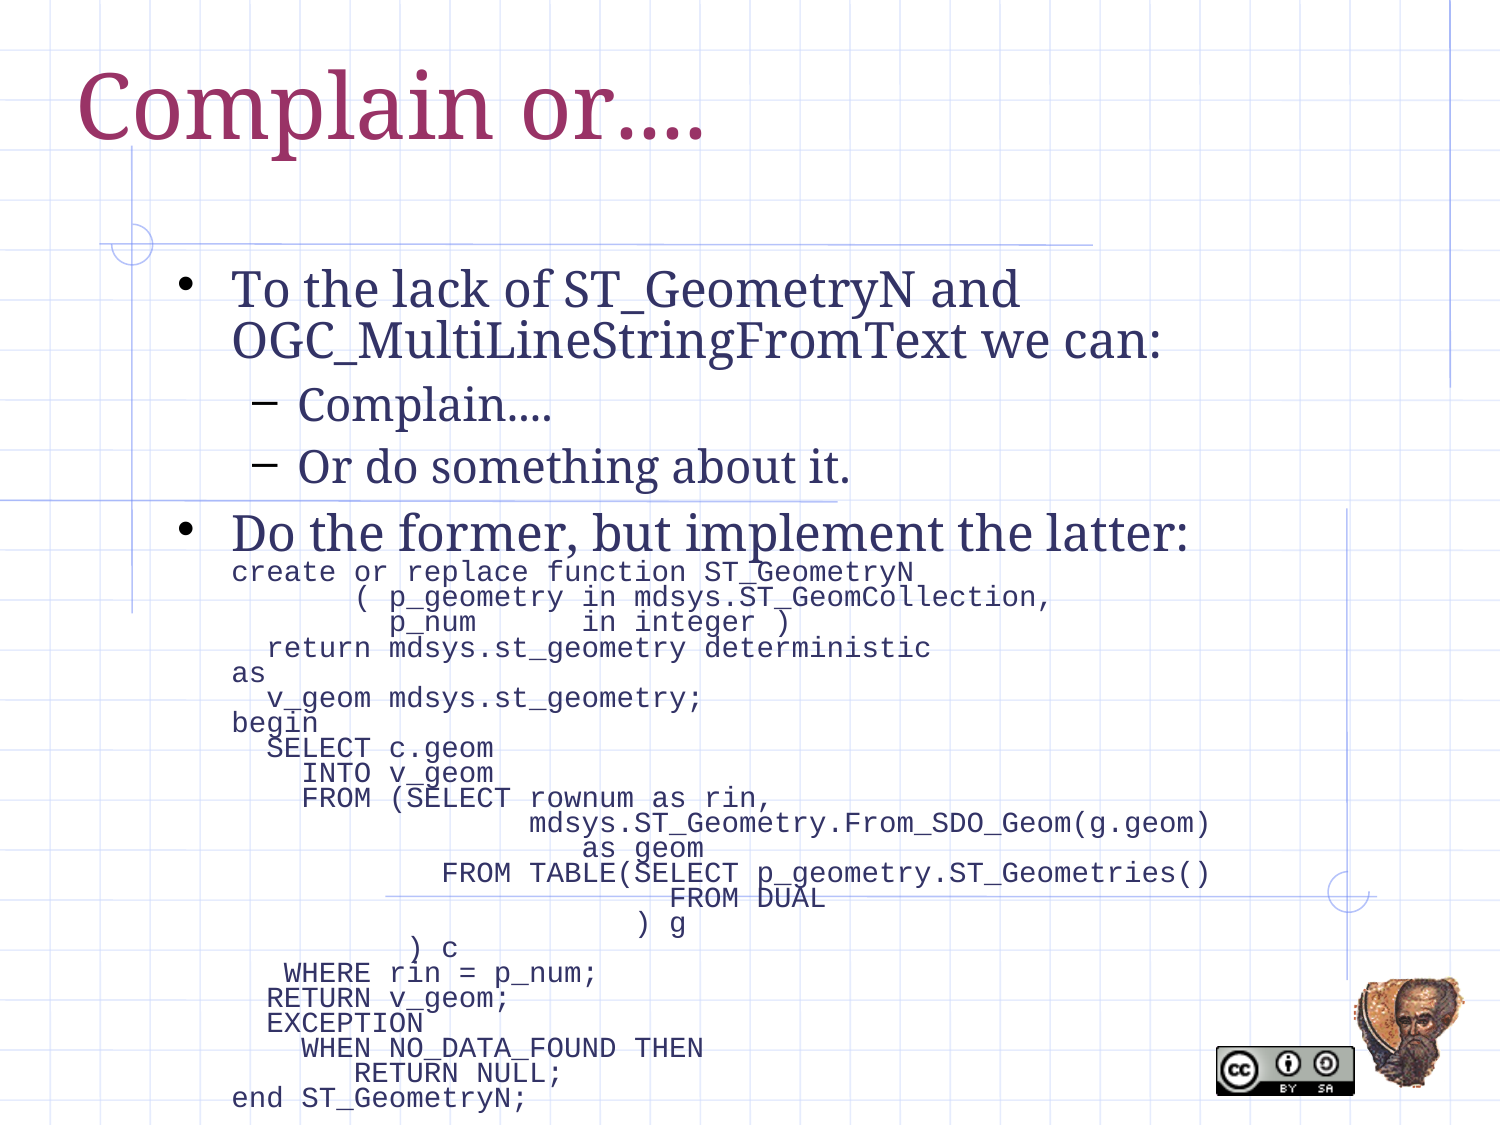

# Complain or....
To the lack of ST_GeometryN and OGC_MultiLineStringFromText we can:
Complain....
Or do something about it.
Do the former, but implement the latter:
create or replace function ST_GeometryN
 ( p_geometry in mdsys.ST_GeomCollection,
 p_num in integer )
 return mdsys.st_geometry deterministic
as
 v_geom mdsys.st_geometry;
begin
 SELECT c.geom
 INTO v_geom
 FROM (SELECT rownum as rin,
 mdsys.ST_Geometry.From_SDO_Geom(g.geom)
 as geom
 FROM TABLE(SELECT p_geometry.ST_Geometries()
 FROM DUAL
 ) g
 ) c
 WHERE rin = p_num;
 RETURN v_geom;
 EXCEPTION
 WHEN NO_DATA_FOUND THEN
 RETURN NULL;
end ST_GeometryN;